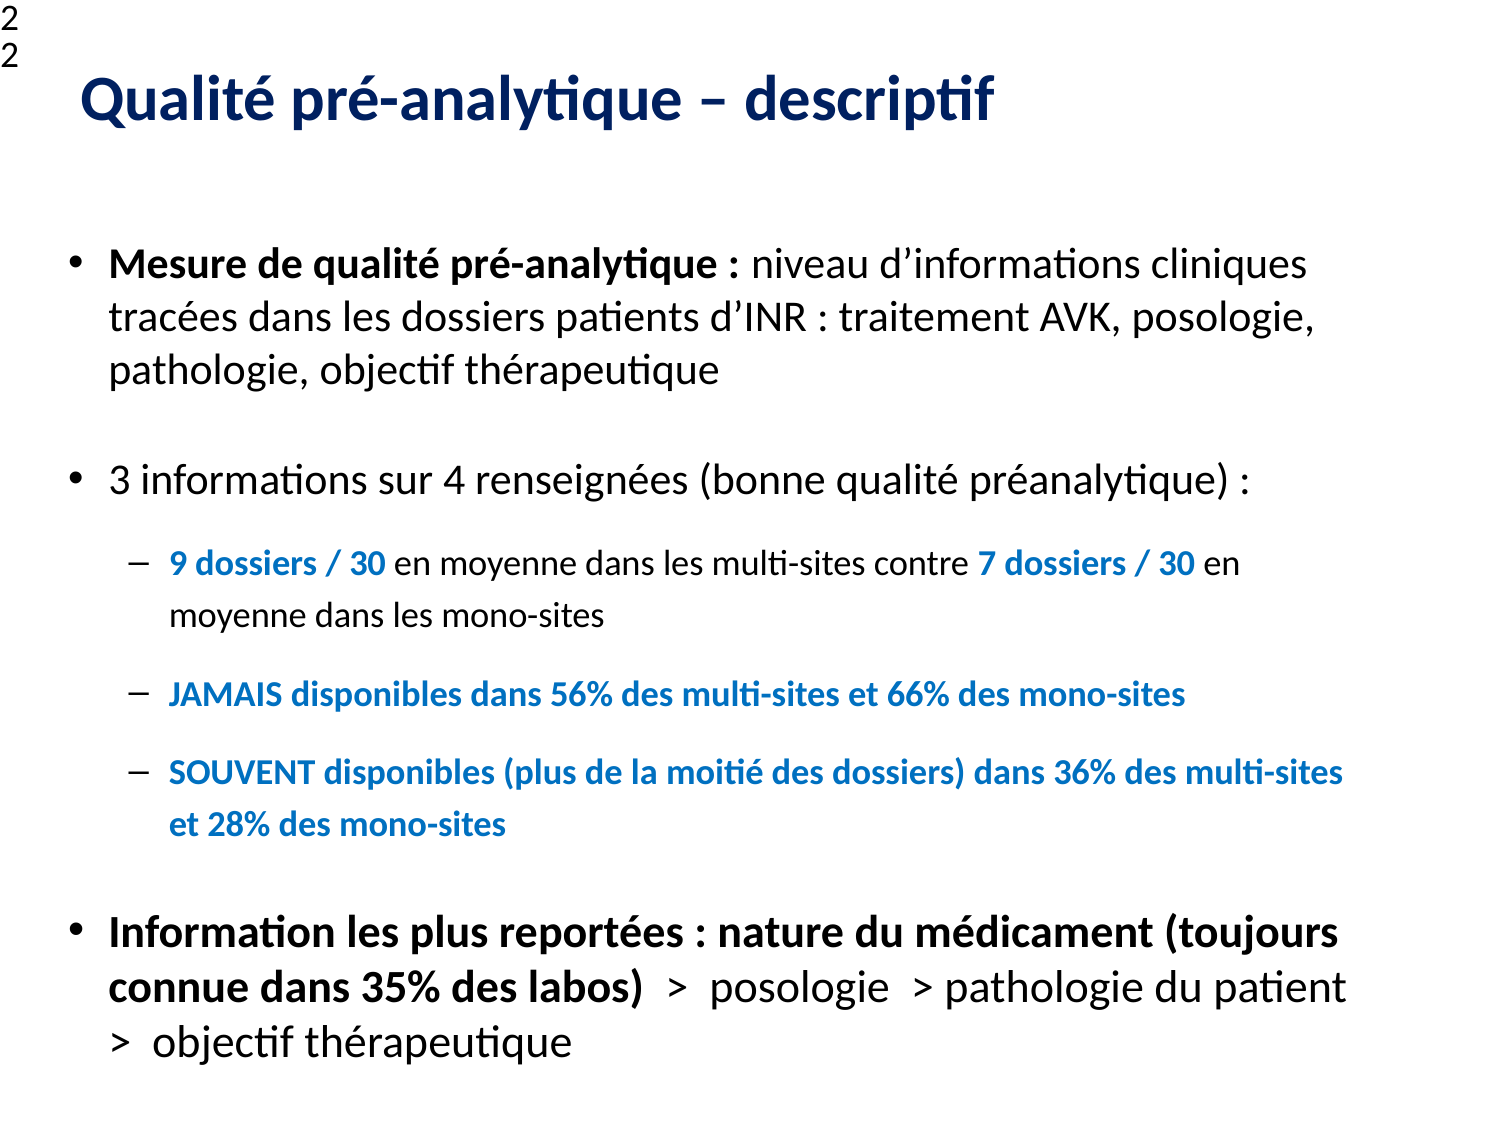

# Qualité pré-analytique – descriptif
Mesure de qualité pré-analytique : niveau d’informations cliniques tracées dans les dossiers patients d’INR : traitement AVK, posologie, pathologie, objectif thérapeutique
3 informations sur 4 renseignées (bonne qualité préanalytique) :
9 dossiers / 30 en moyenne dans les multi-sites contre 7 dossiers / 30 en moyenne dans les mono-sites
JAMAIS disponibles dans 56% des multi-sites et 66% des mono-sites
SOUVENT disponibles (plus de la moitié des dossiers) dans 36% des multi-sites et 28% des mono-sites
Information les plus reportées : nature du médicament (toujours connue dans 35% des labos) > posologie > pathologie du patient > objectif thérapeutique